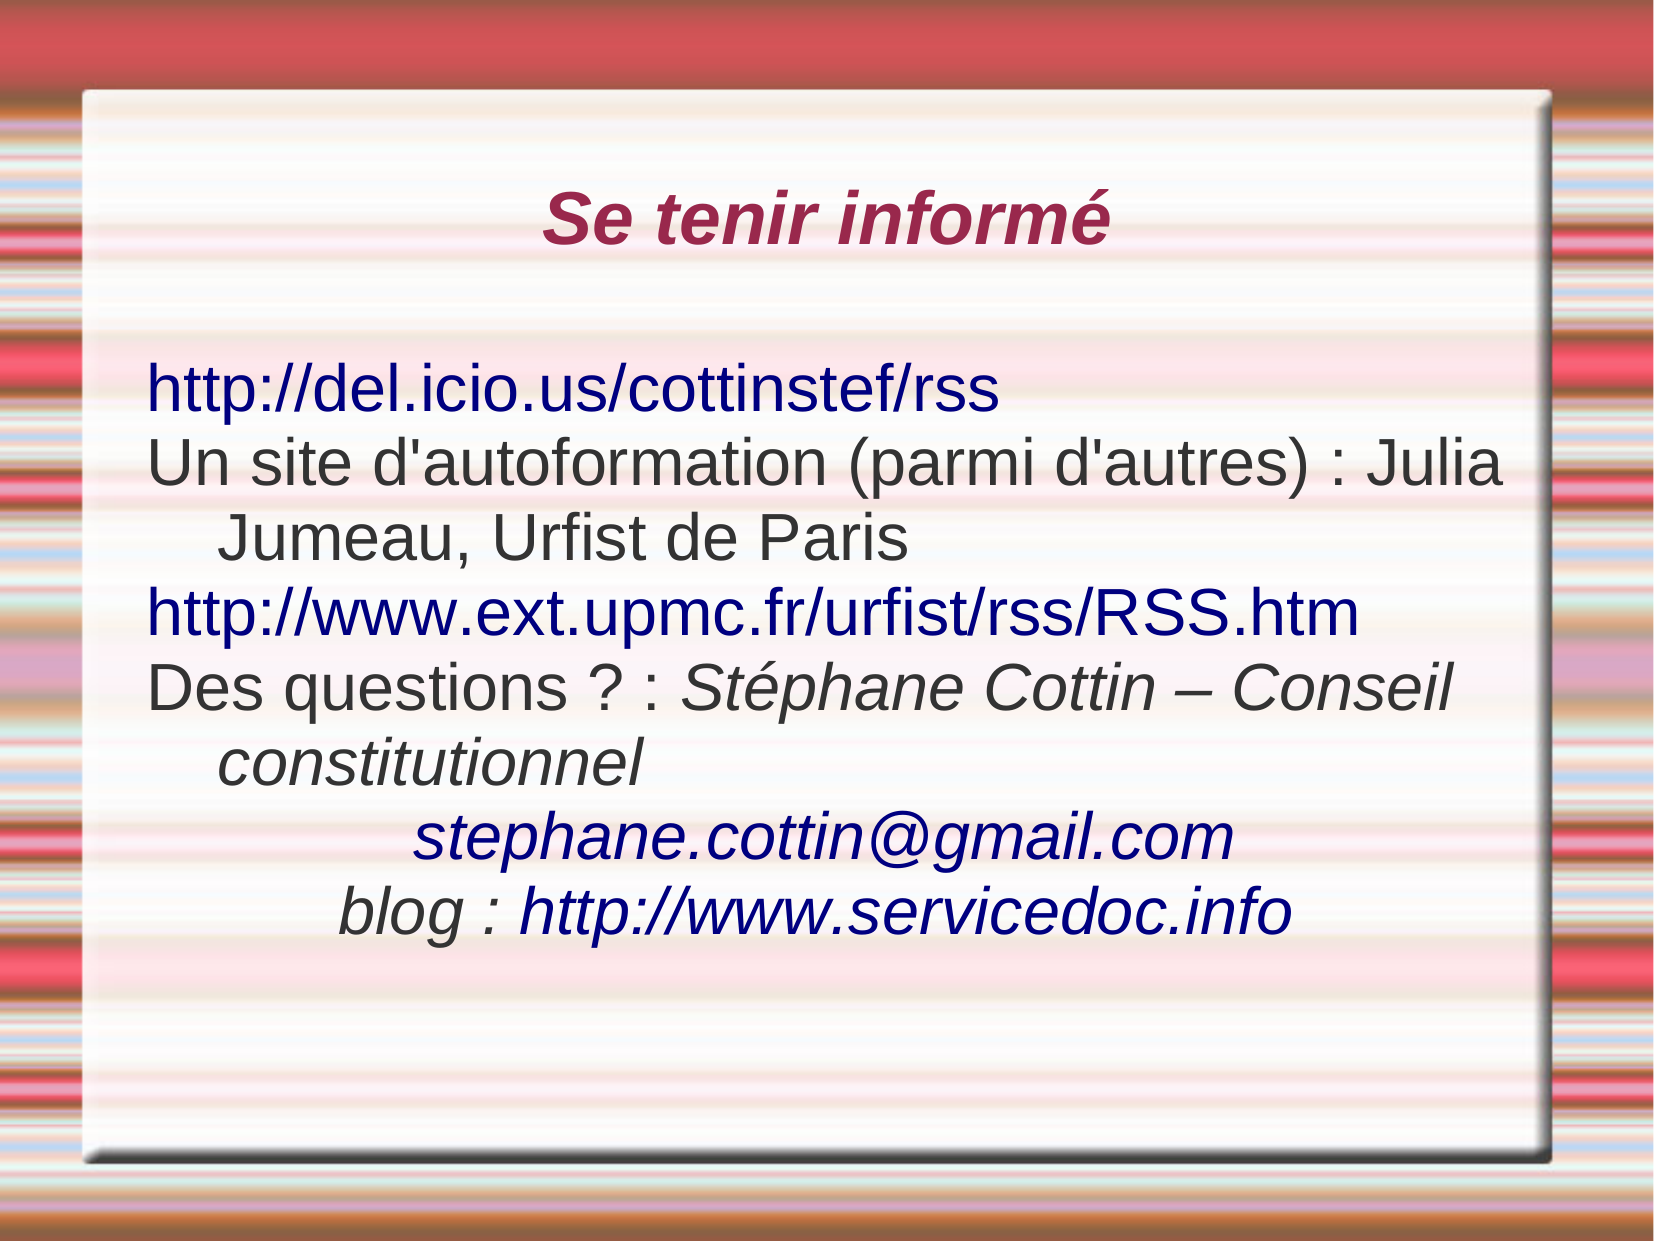

# Se tenir informé
http://del.icio.us/cottinstef/rss
Un site d'autoformation (parmi d'autres) : Julia Jumeau, Urfist de Paris
http://www.ext.upmc.fr/urfist/rss/RSS.htm
Des questions ? : Stéphane Cottin – Conseil constitutionnel
stephane.cottin@gmail.com
blog : http://www.servicedoc.info